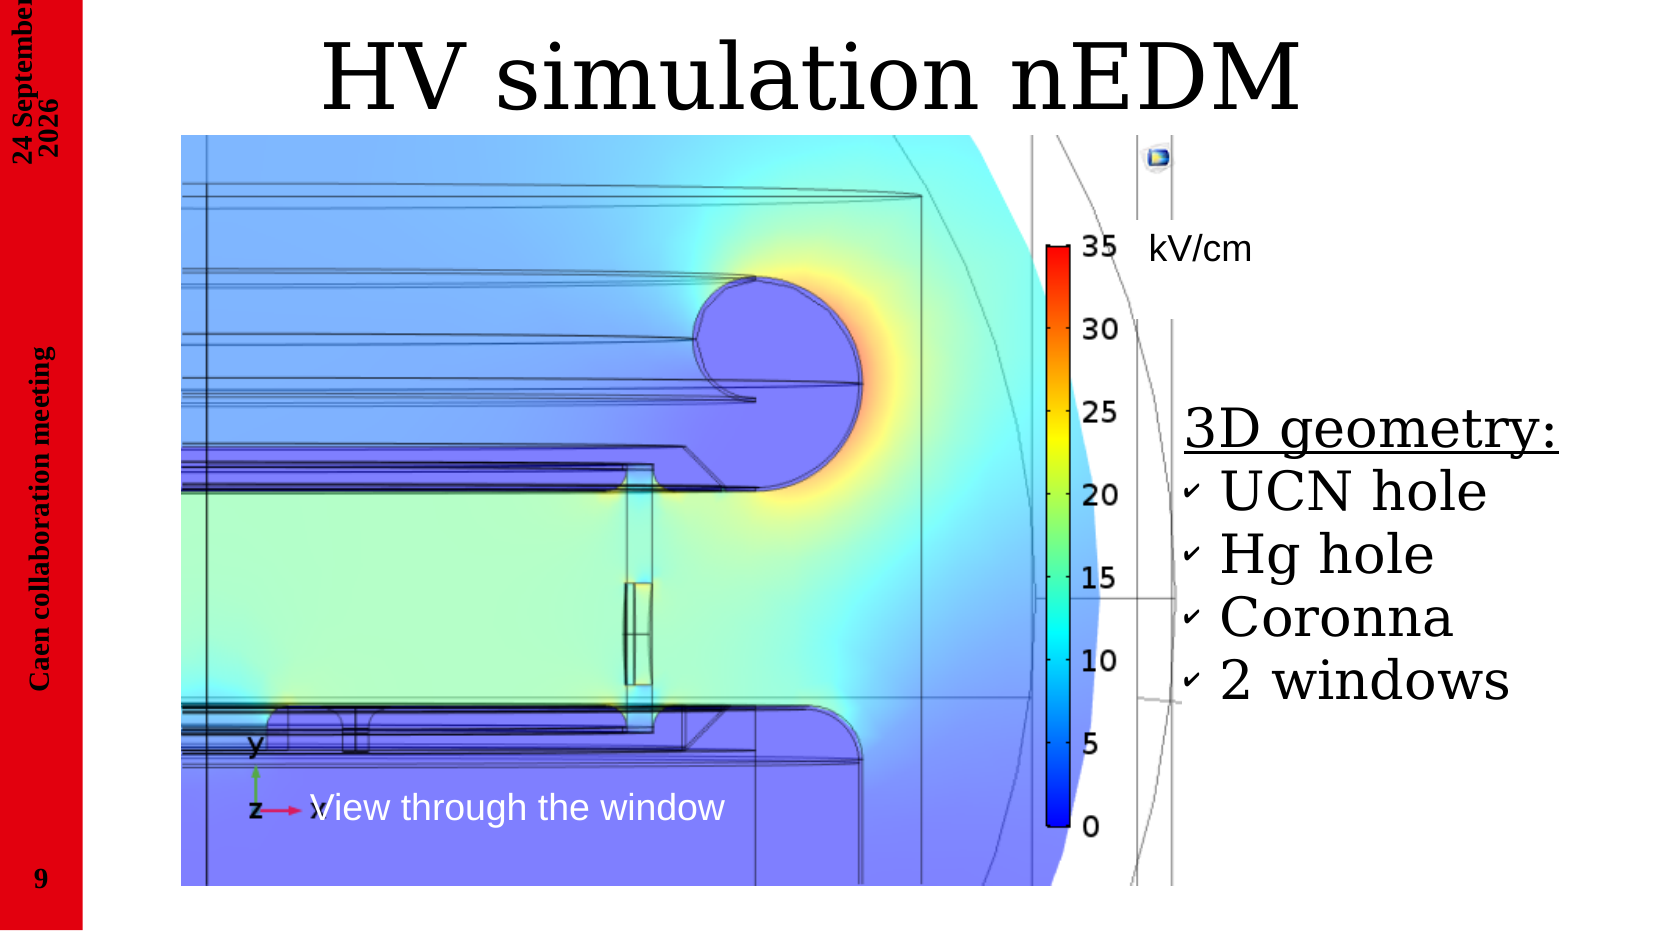

# HV simulation nEDM
kV/cm
3D geometry:
UCN hole
Hg hole
Coronna
2 windows
Caen collaboration meeting
View through the window
9